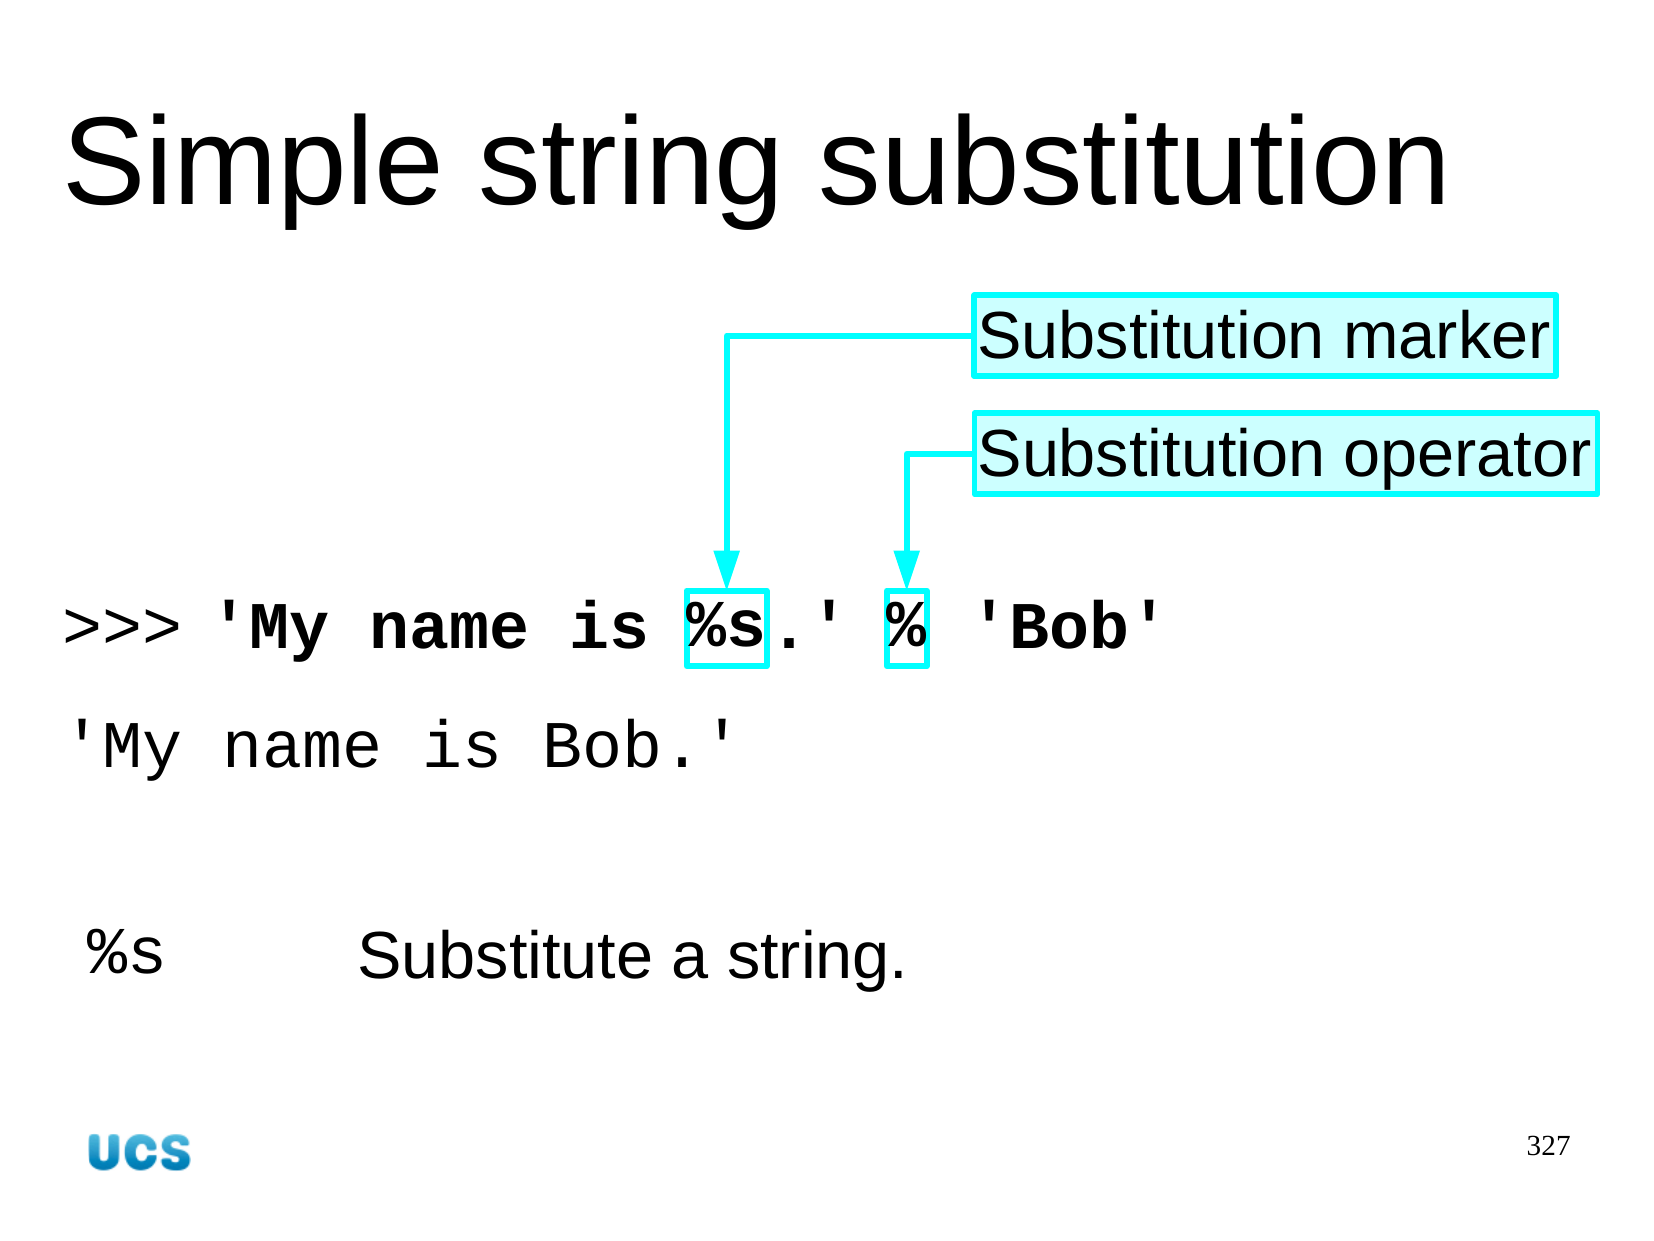

Simple string substitution
Substitution marker
Substitution operator
>>>
'My name is
%s
.'
%
'Bob'
'My name is Bob.'
%s
Substitute a string.
327